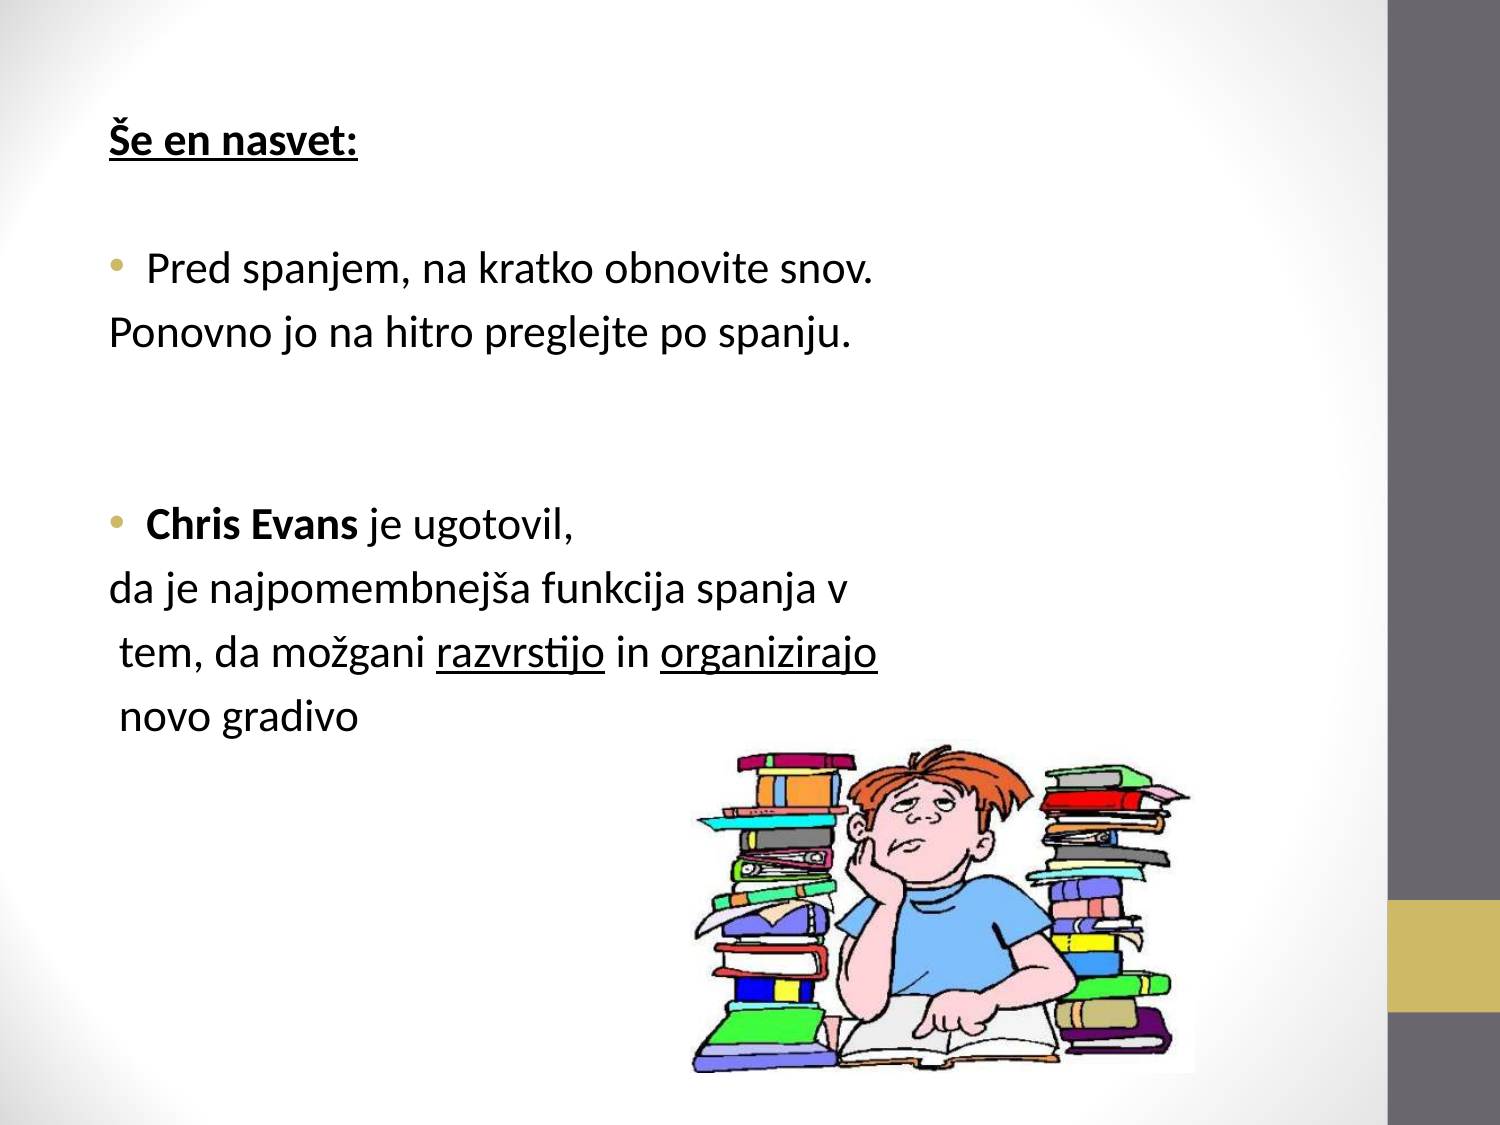

# Še en nasvet:
Pred spanjem, na kratko obnovite snov.
Ponovno jo na hitro preglejte po spanju.
Chris Evans je ugotovil,
da je najpomembnejša funkcija spanja v
 tem, da možgani razvrstijo in organizirajo
 novo gradivo